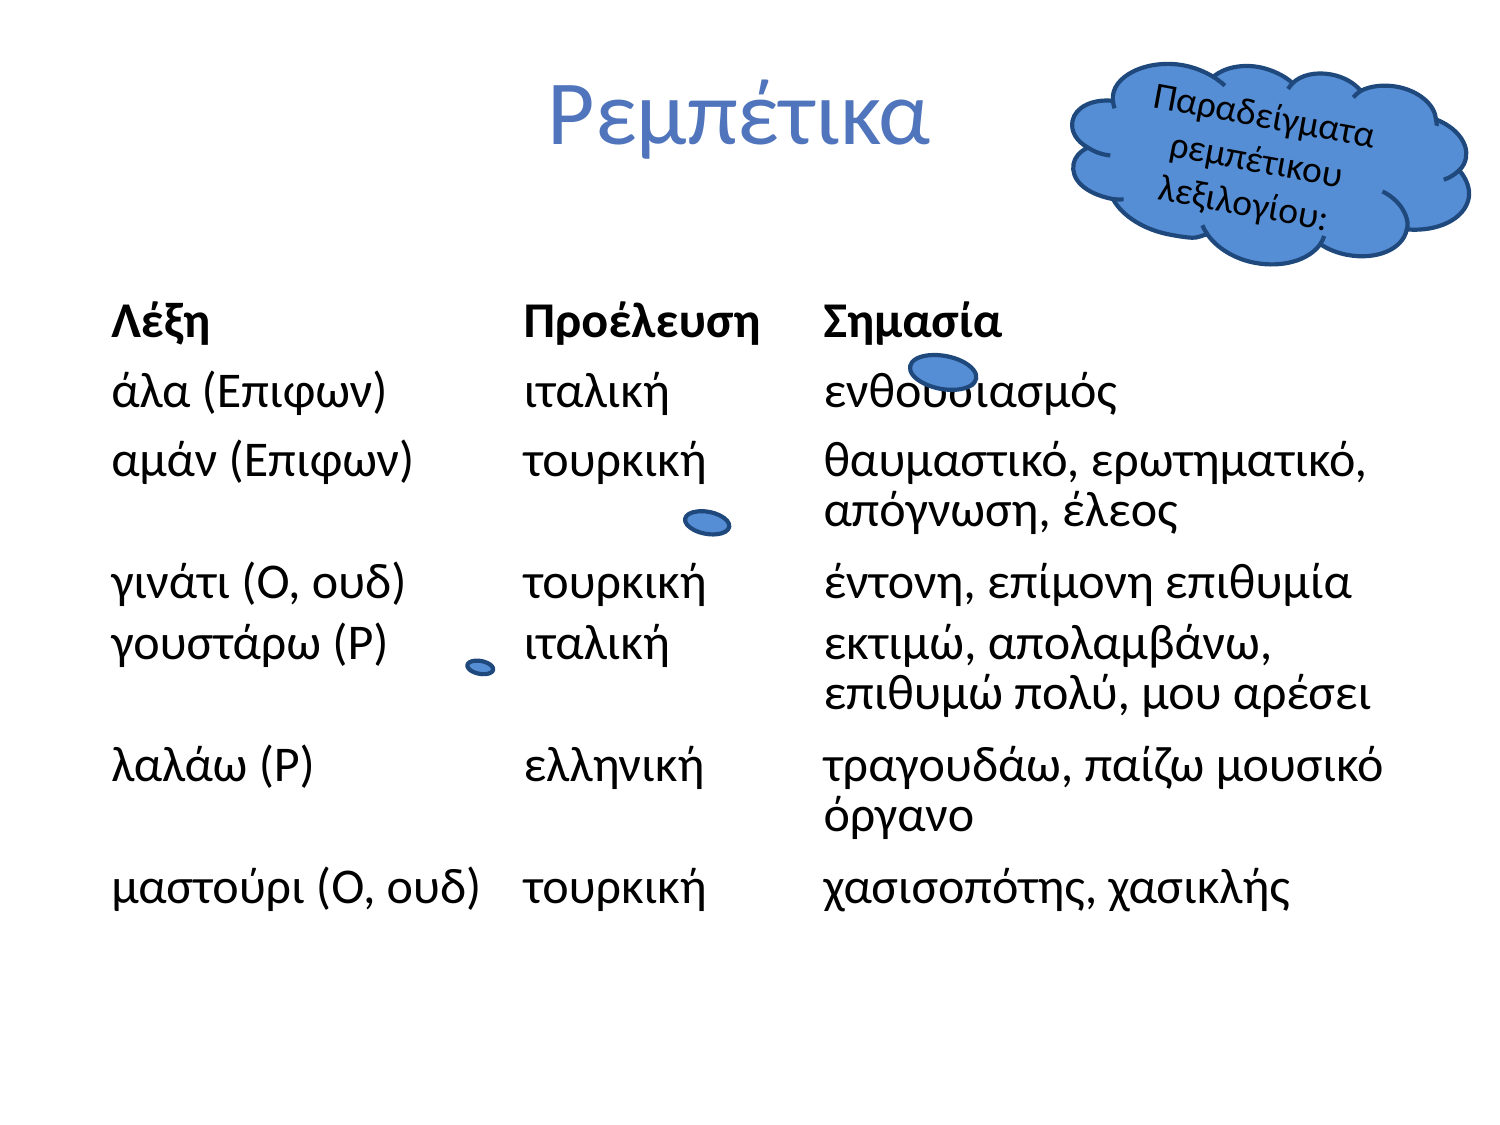

# Ρεμπέτικα
Παραδείγματα ρεμπέτικου λεξιλογίου:
| Λέξη | Προέλευση | Σημασία |
| --- | --- | --- |
| άλα (Επιφων) | ιταλική | ενθουσιασμός |
| αμάν (Επιφων) | τουρκική | θαυμαστικό, ερωτηματικό, απόγνωση, έλεος |
| γινάτι (Ο, ουδ) | τουρκική | έντονη, επίμονη επιθυμία |
| γουστάρω (Ρ) | ιταλική | εκτιμώ, απολαμβάνω, επιθυμώ πολύ, μου αρέσει |
| λαλάω (Ρ) | ελληνική | τραγουδάω, παίζω μουσικό όργανο |
| μαστούρι (Ο, ουδ) | τουρκική | χασισοπότης, χασικλής |